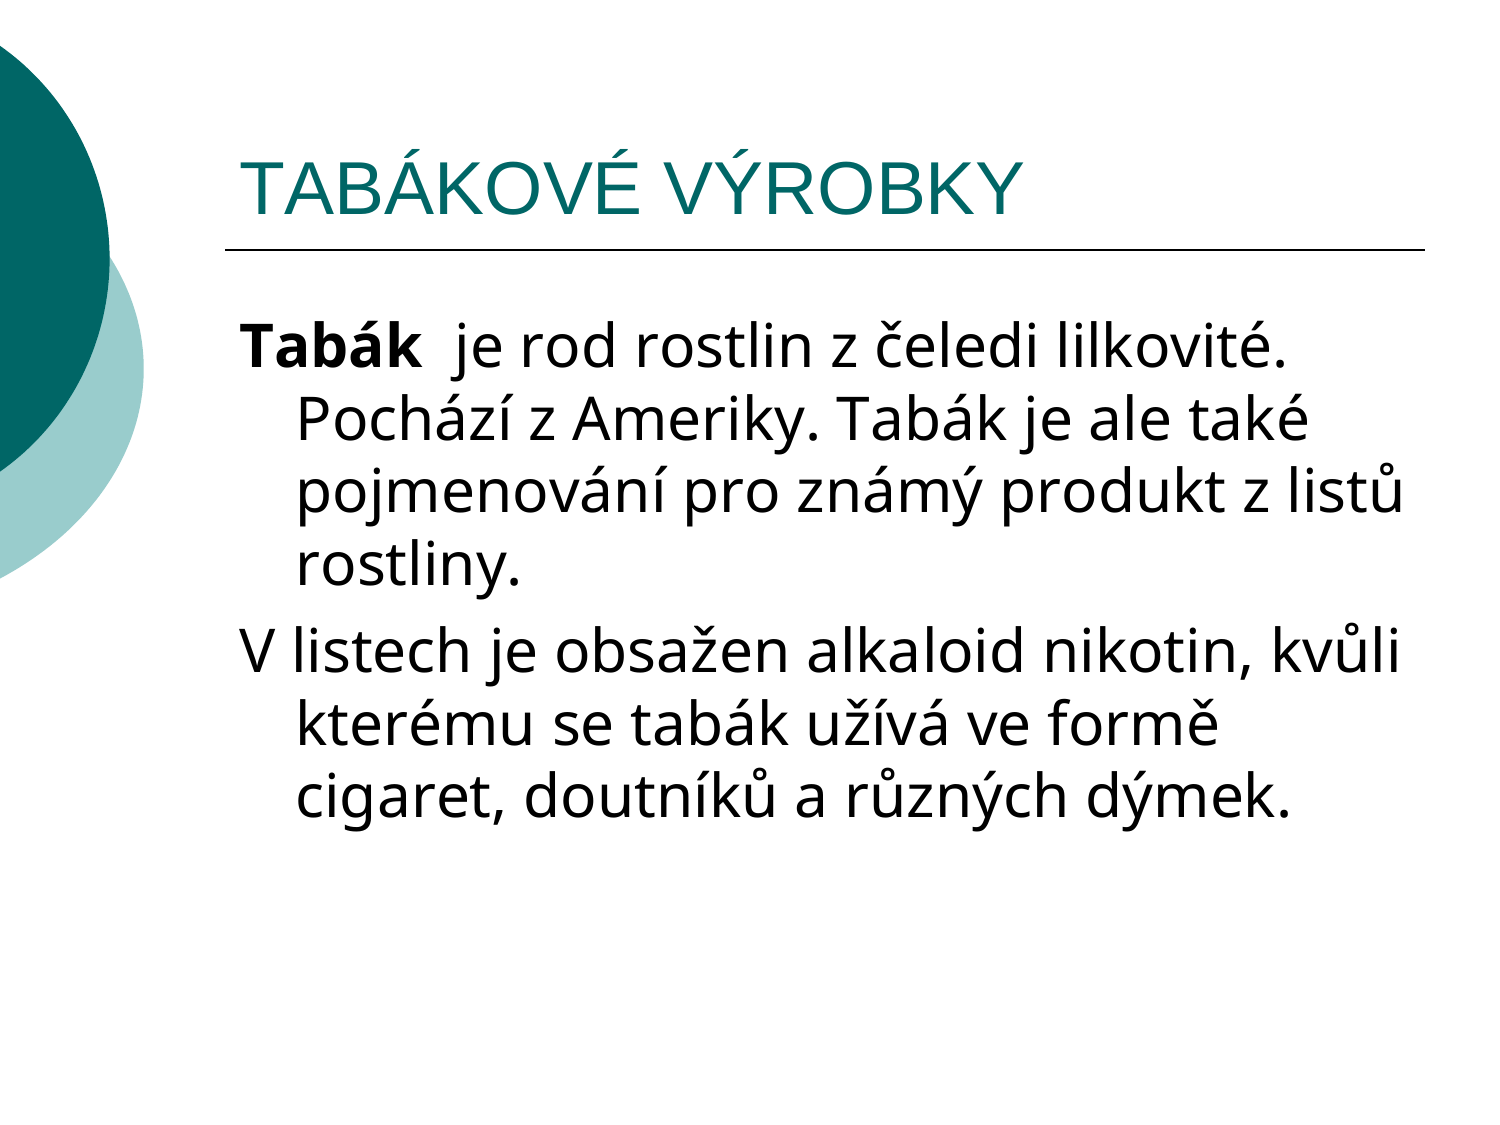

# TABÁKOVÉ VÝROBKY
Tabák je rod rostlin z čeledi lilkovité. Pochází z Ameriky. Tabák je ale také pojmenování pro známý produkt z listů rostliny.
V listech je obsažen alkaloid nikotin, kvůli kterému se tabák užívá ve formě cigaret, doutníků a různých dýmek.